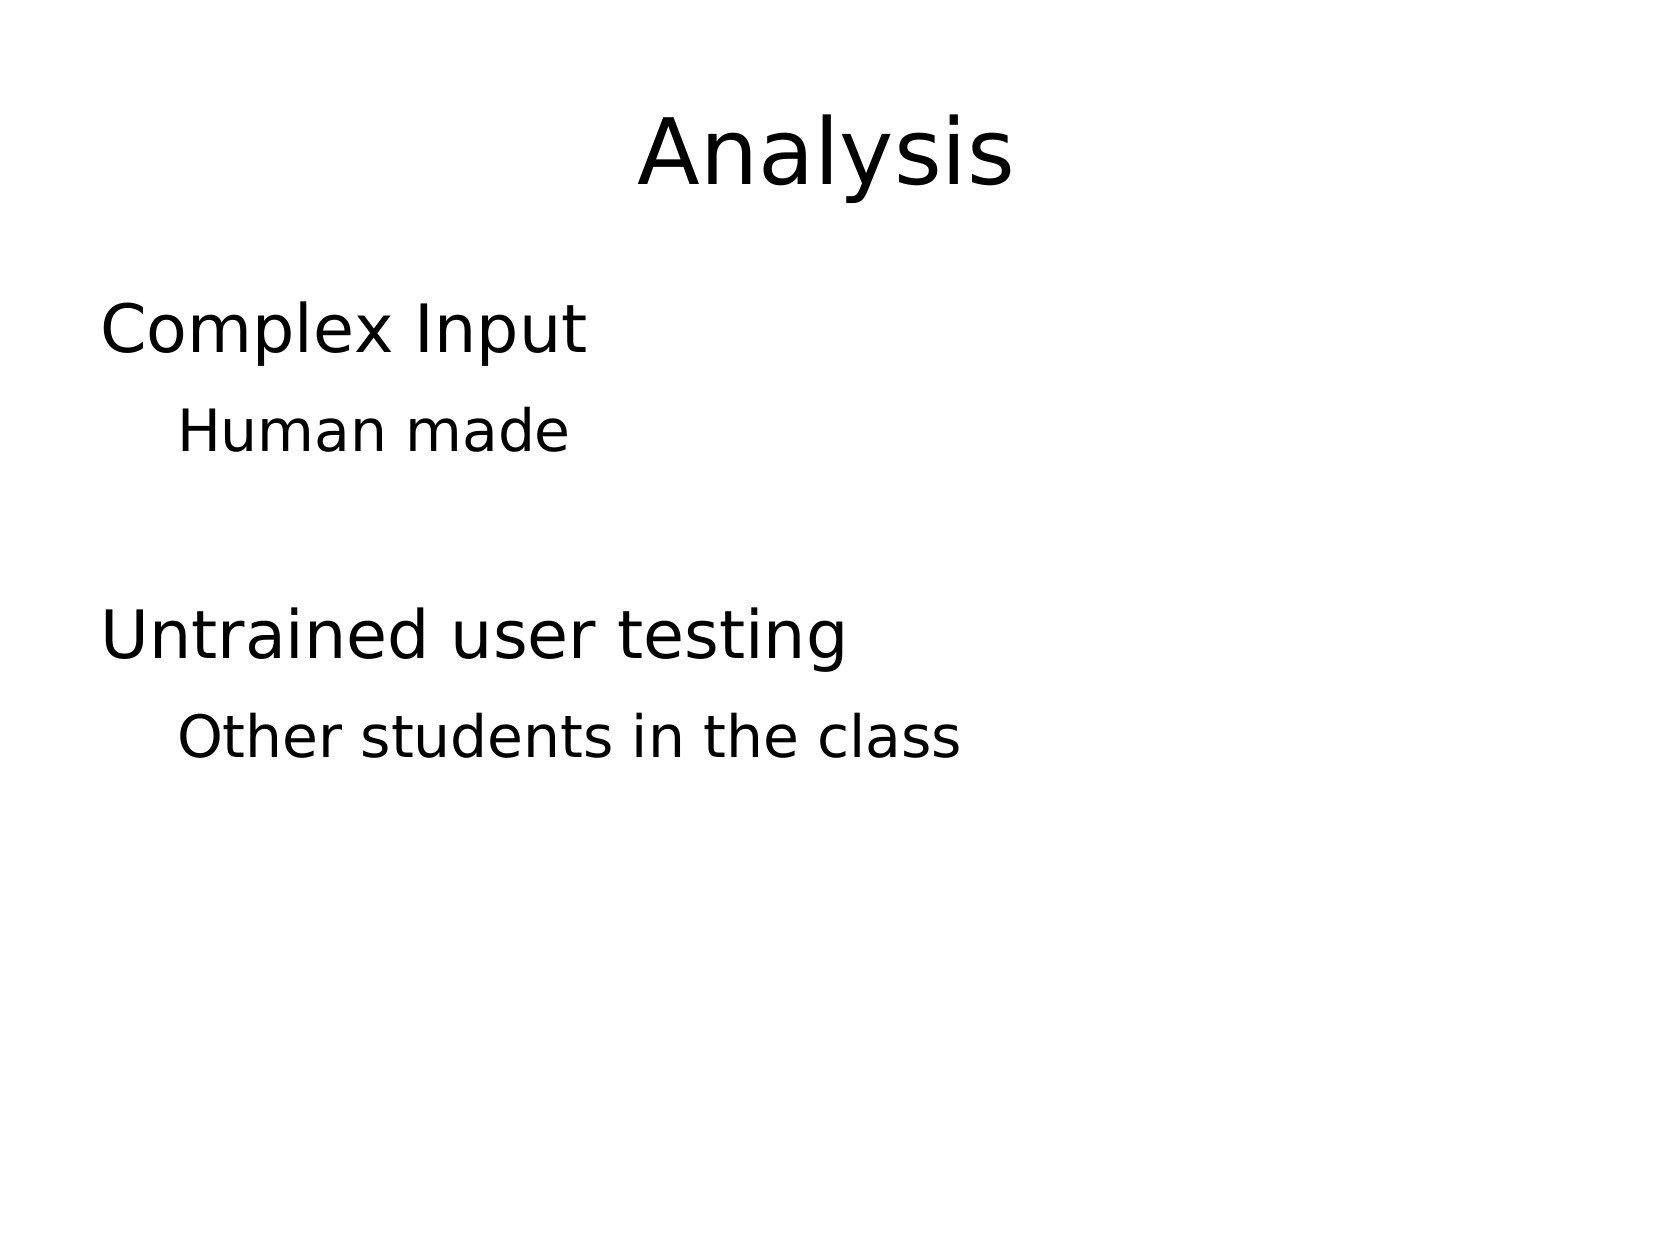

# Analysis
Complex Input
Human made
Untrained user testing
Other students in the class